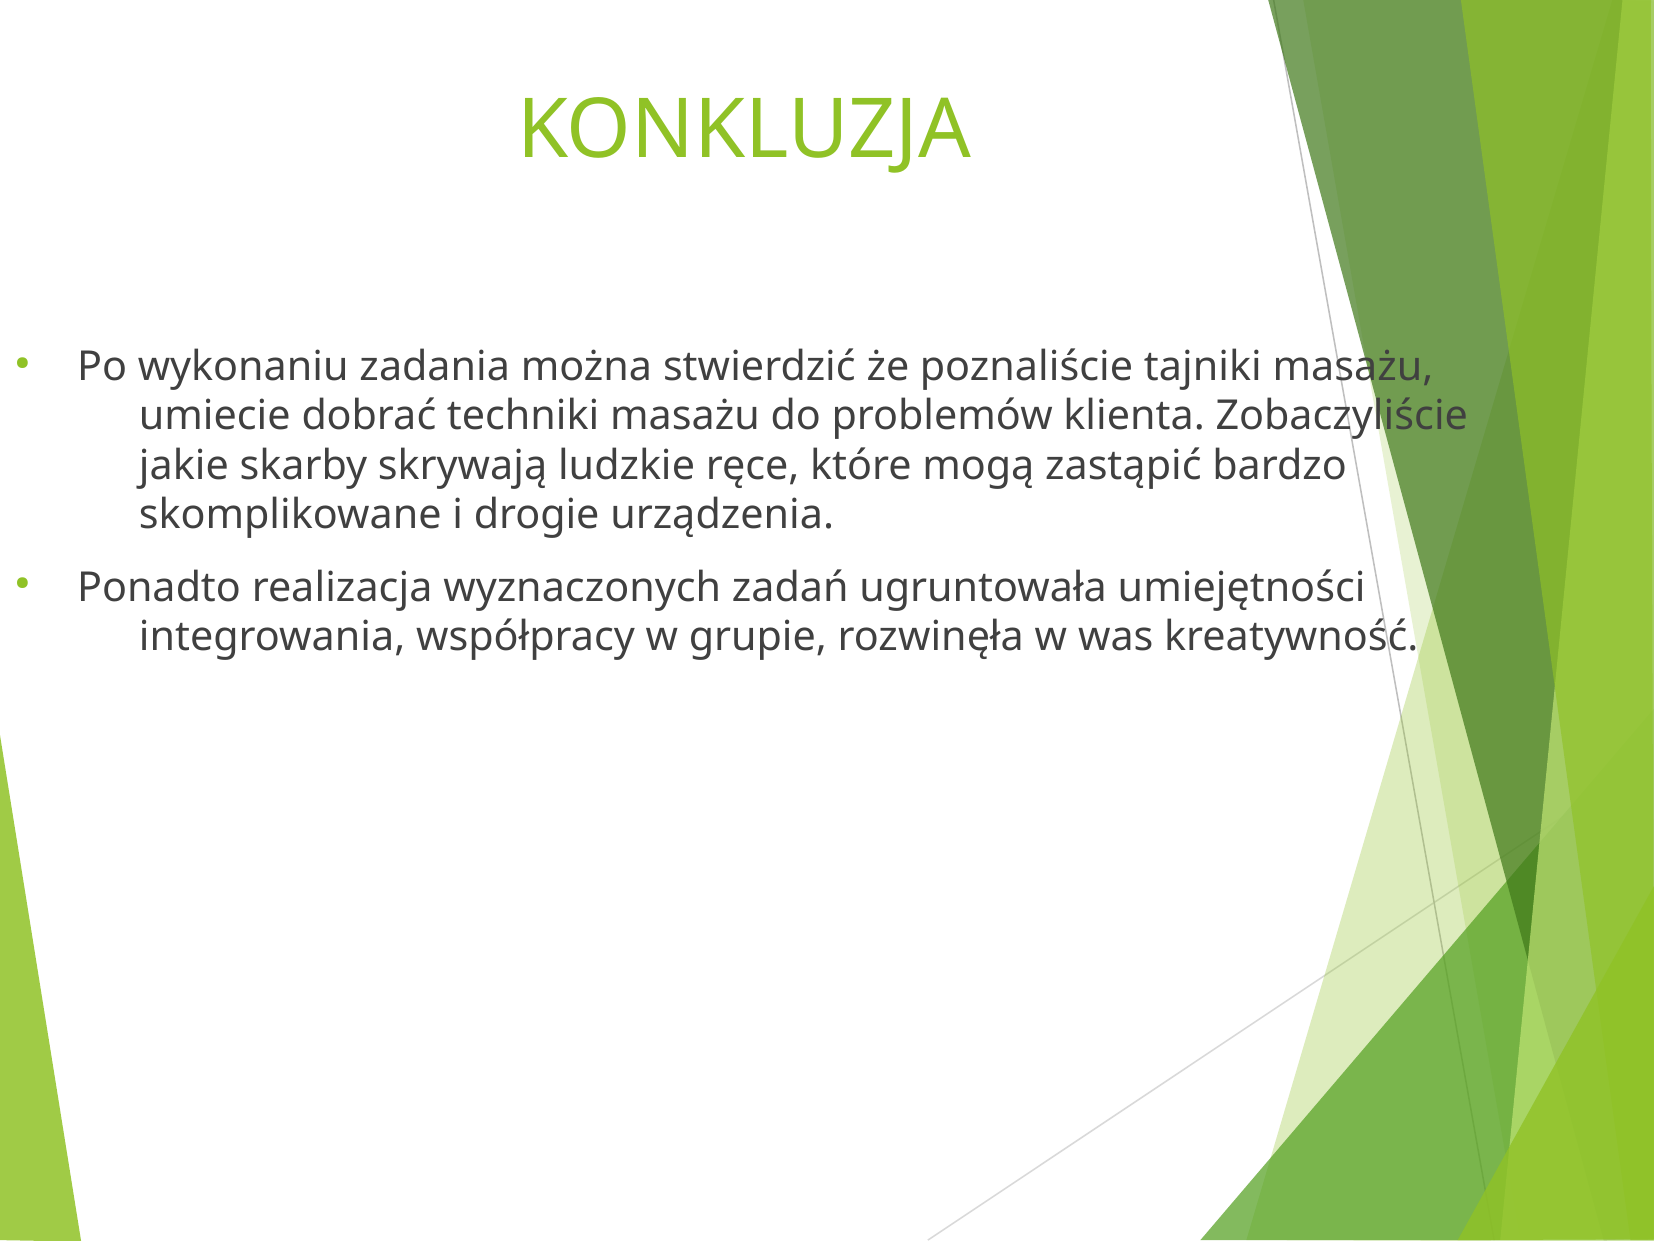

# KONKLUZJA
Po wykonaniu zadania można stwierdzić że poznaliście tajniki masażu, umiecie dobrać techniki masażu do problemów klienta. Zobaczyliście jakie skarby skrywają ludzkie ręce, które mogą zastąpić bardzo skomplikowane i drogie urządzenia.
Ponadto realizacja wyznaczonych zadań ugruntowała umiejętności integrowania, współpracy w grupie, rozwinęła w was kreatywność.